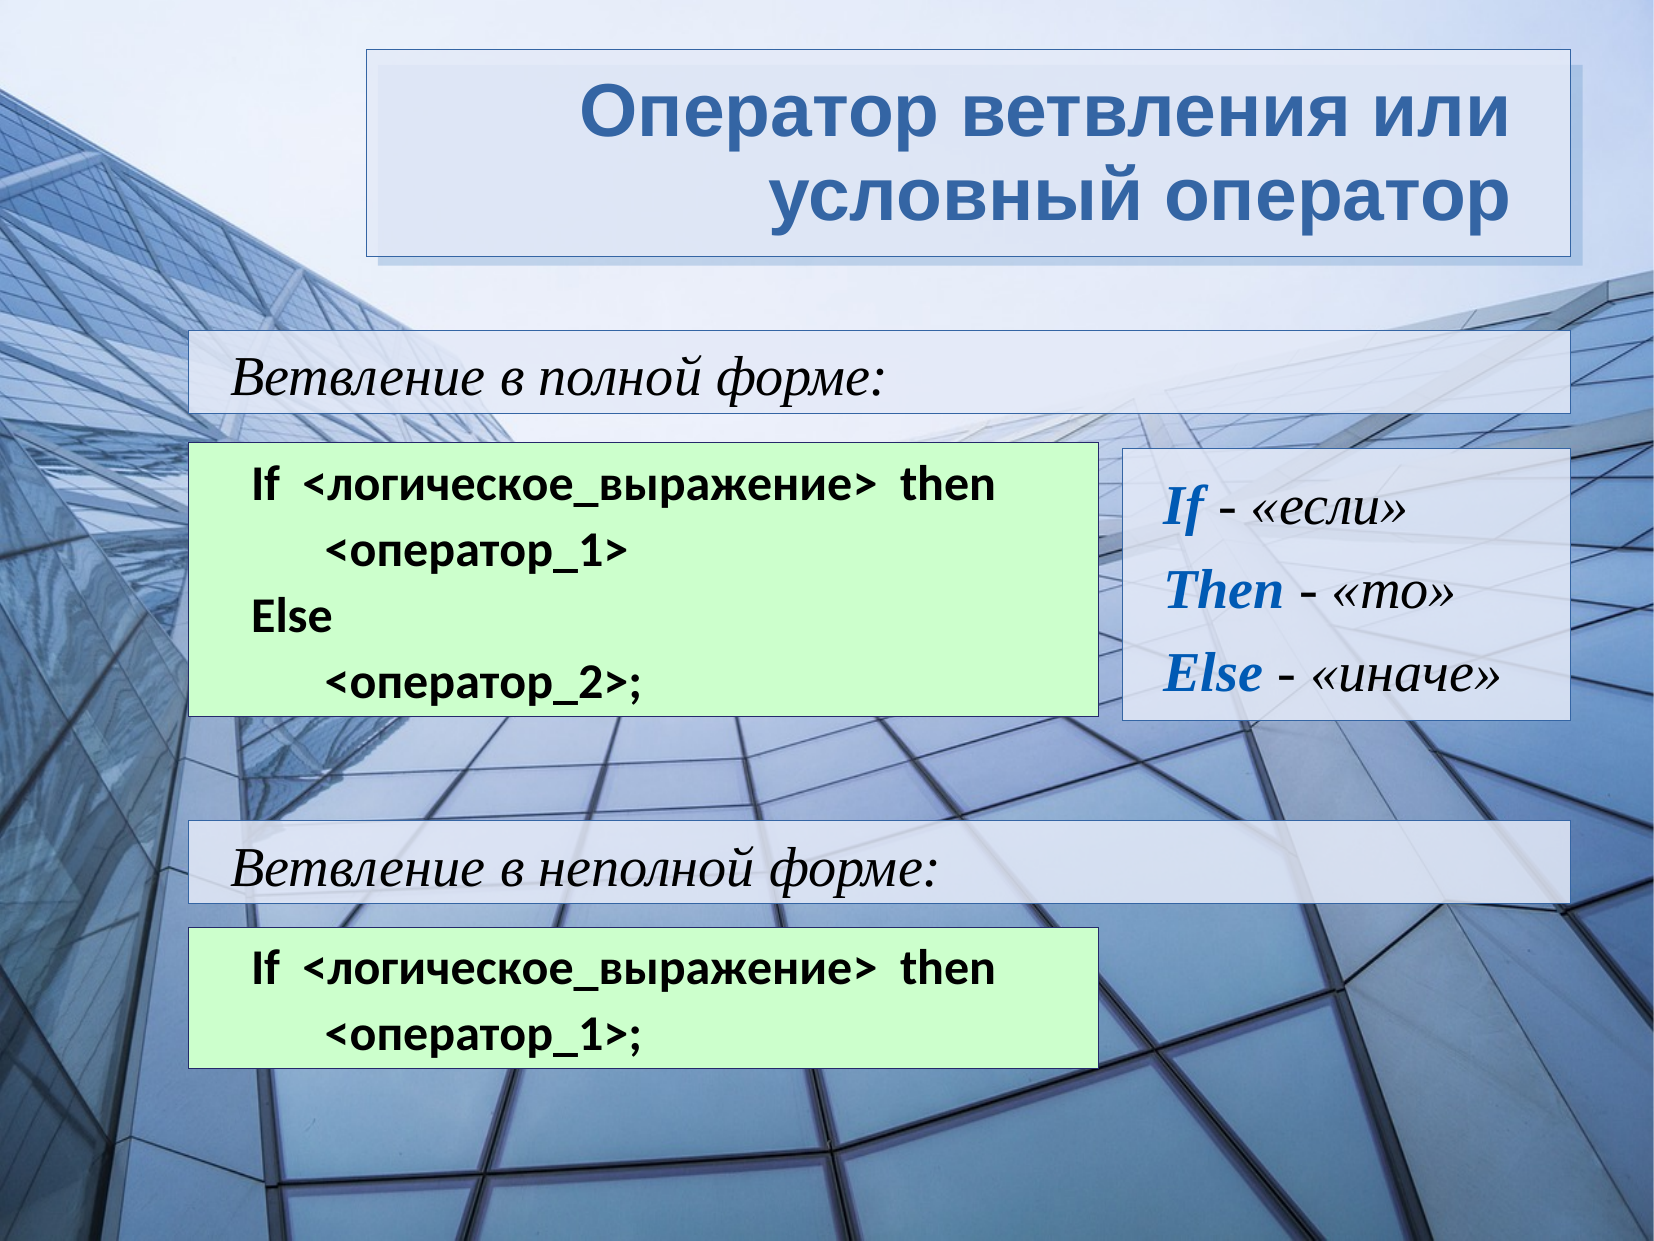

# Оператор ветвления или условный оператор
Ветвление в полной форме:
If <логическое_выражение> then
	<оператор_1>
Else
	<оператор_2>;
If - «если»
Then - «то»
Else - «иначе»
Ветвление в неполной форме:
If <логическое_выражение> then
	<оператор_1>;